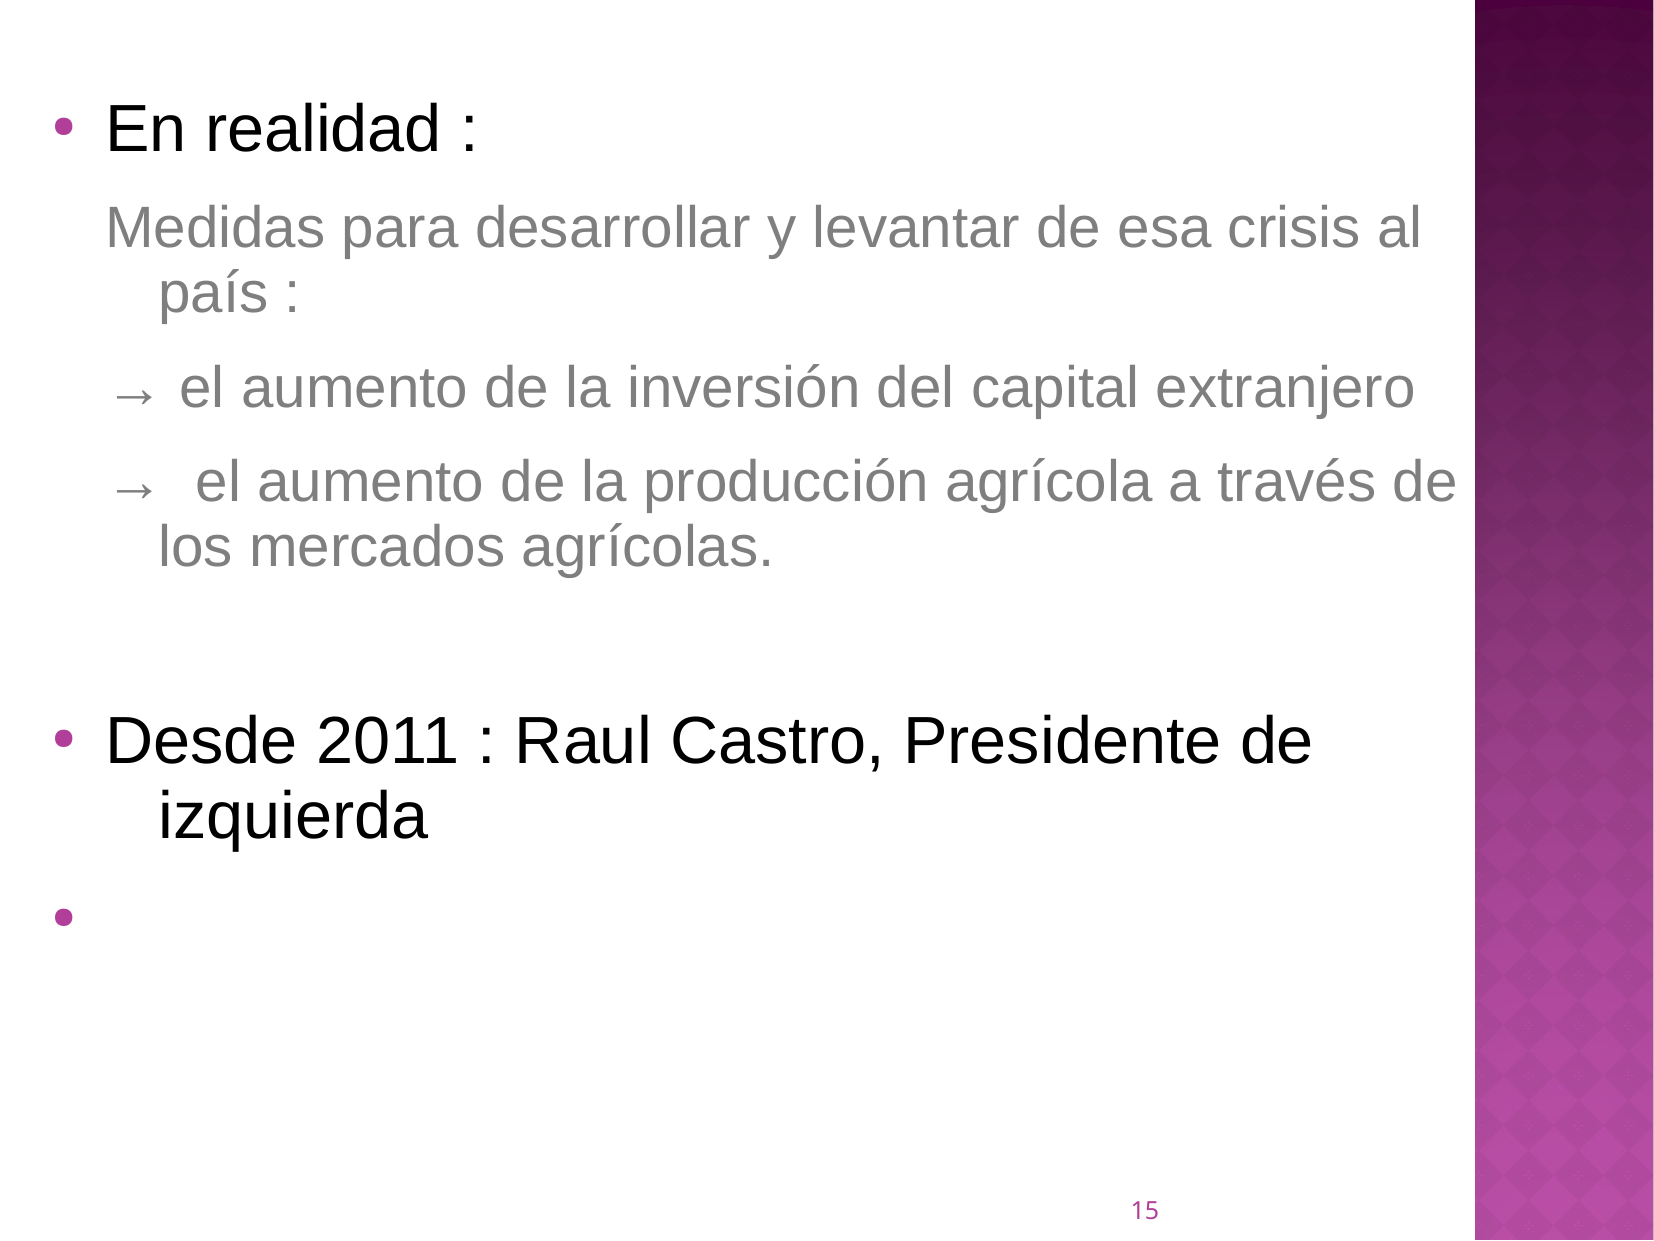

# En realidad :
Medidas para desarrollar y levantar de esa crisis al país :
→ el aumento de la inversión del capital extranjero
→ el aumento de la producción agrícola a través de los mercados agrícolas.
Desde 2011 : Raul Castro, Presidente de izquierda